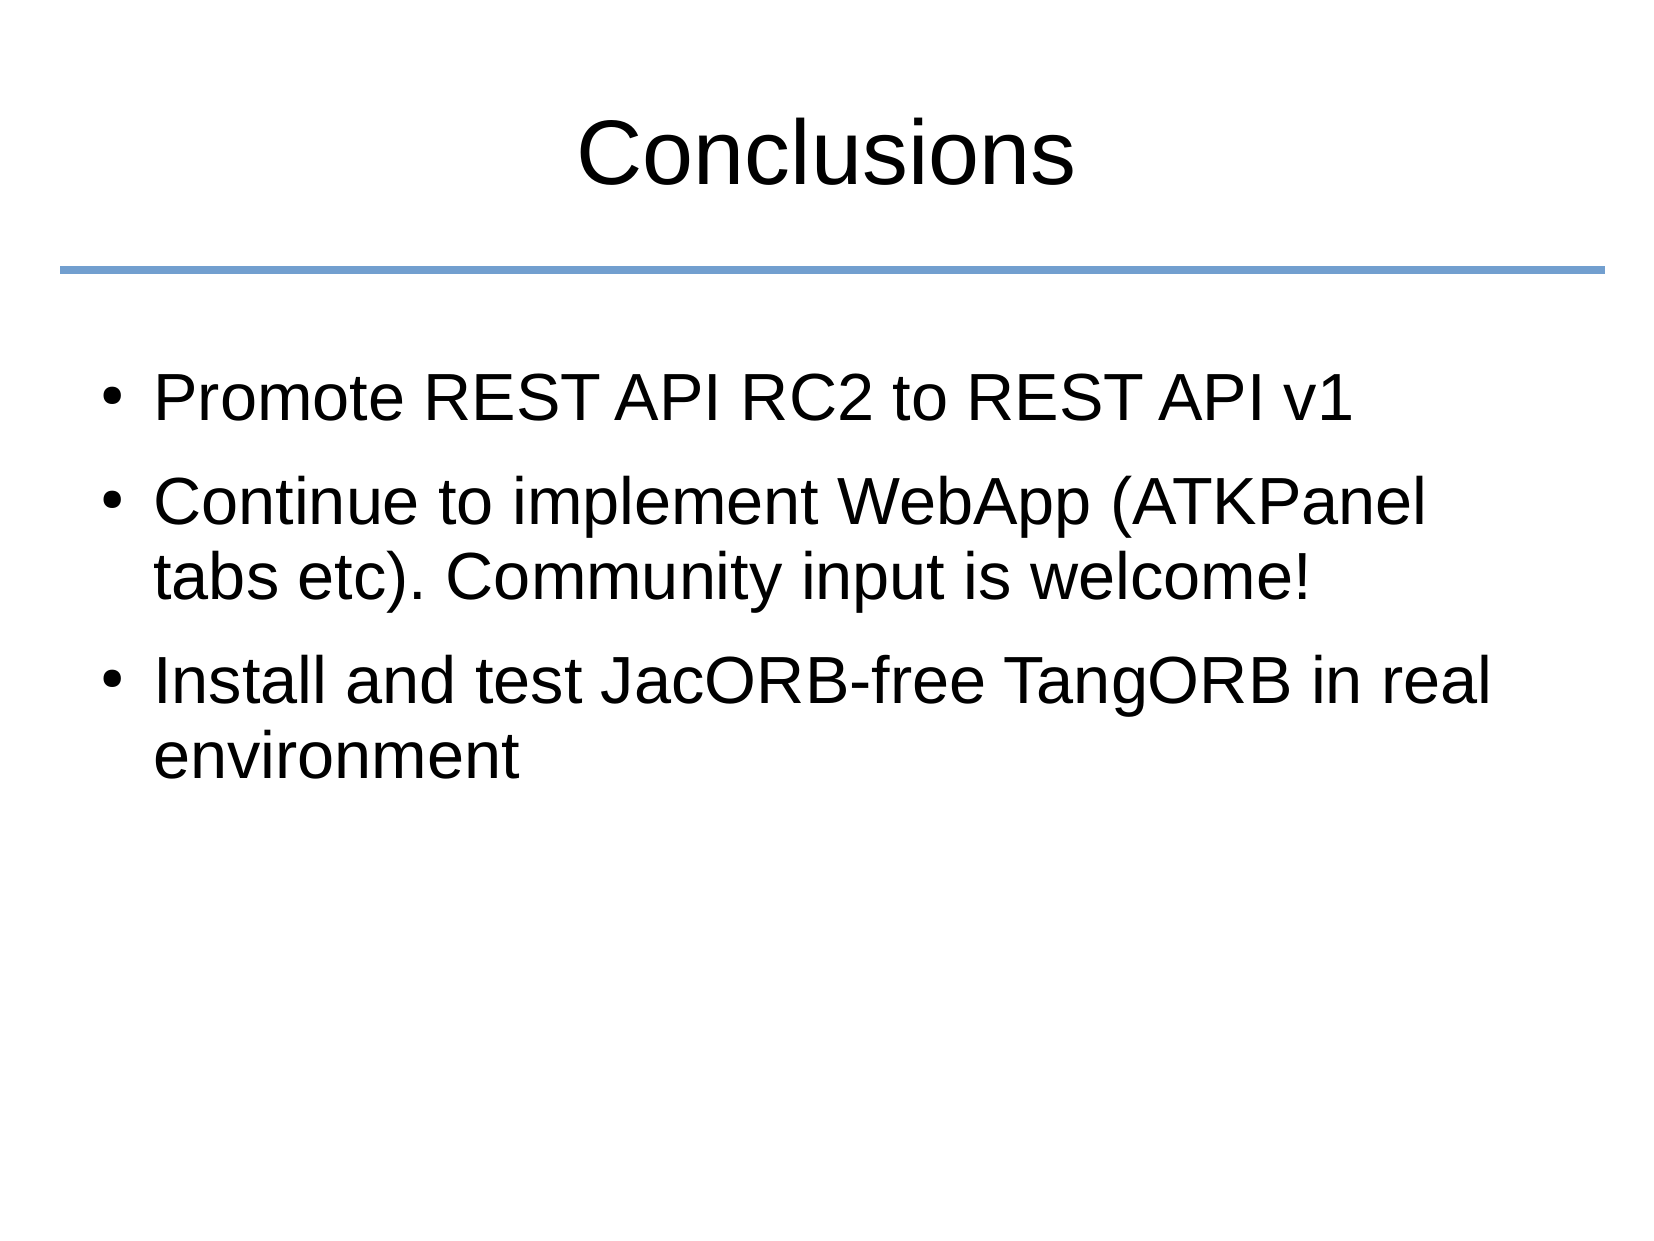

# Conclusions
Promote REST API RC2 to REST API v1
Continue to implement WebApp (ATKPanel tabs etc). Community input is welcome!
Install and test JacORB-free TangORB in real environment